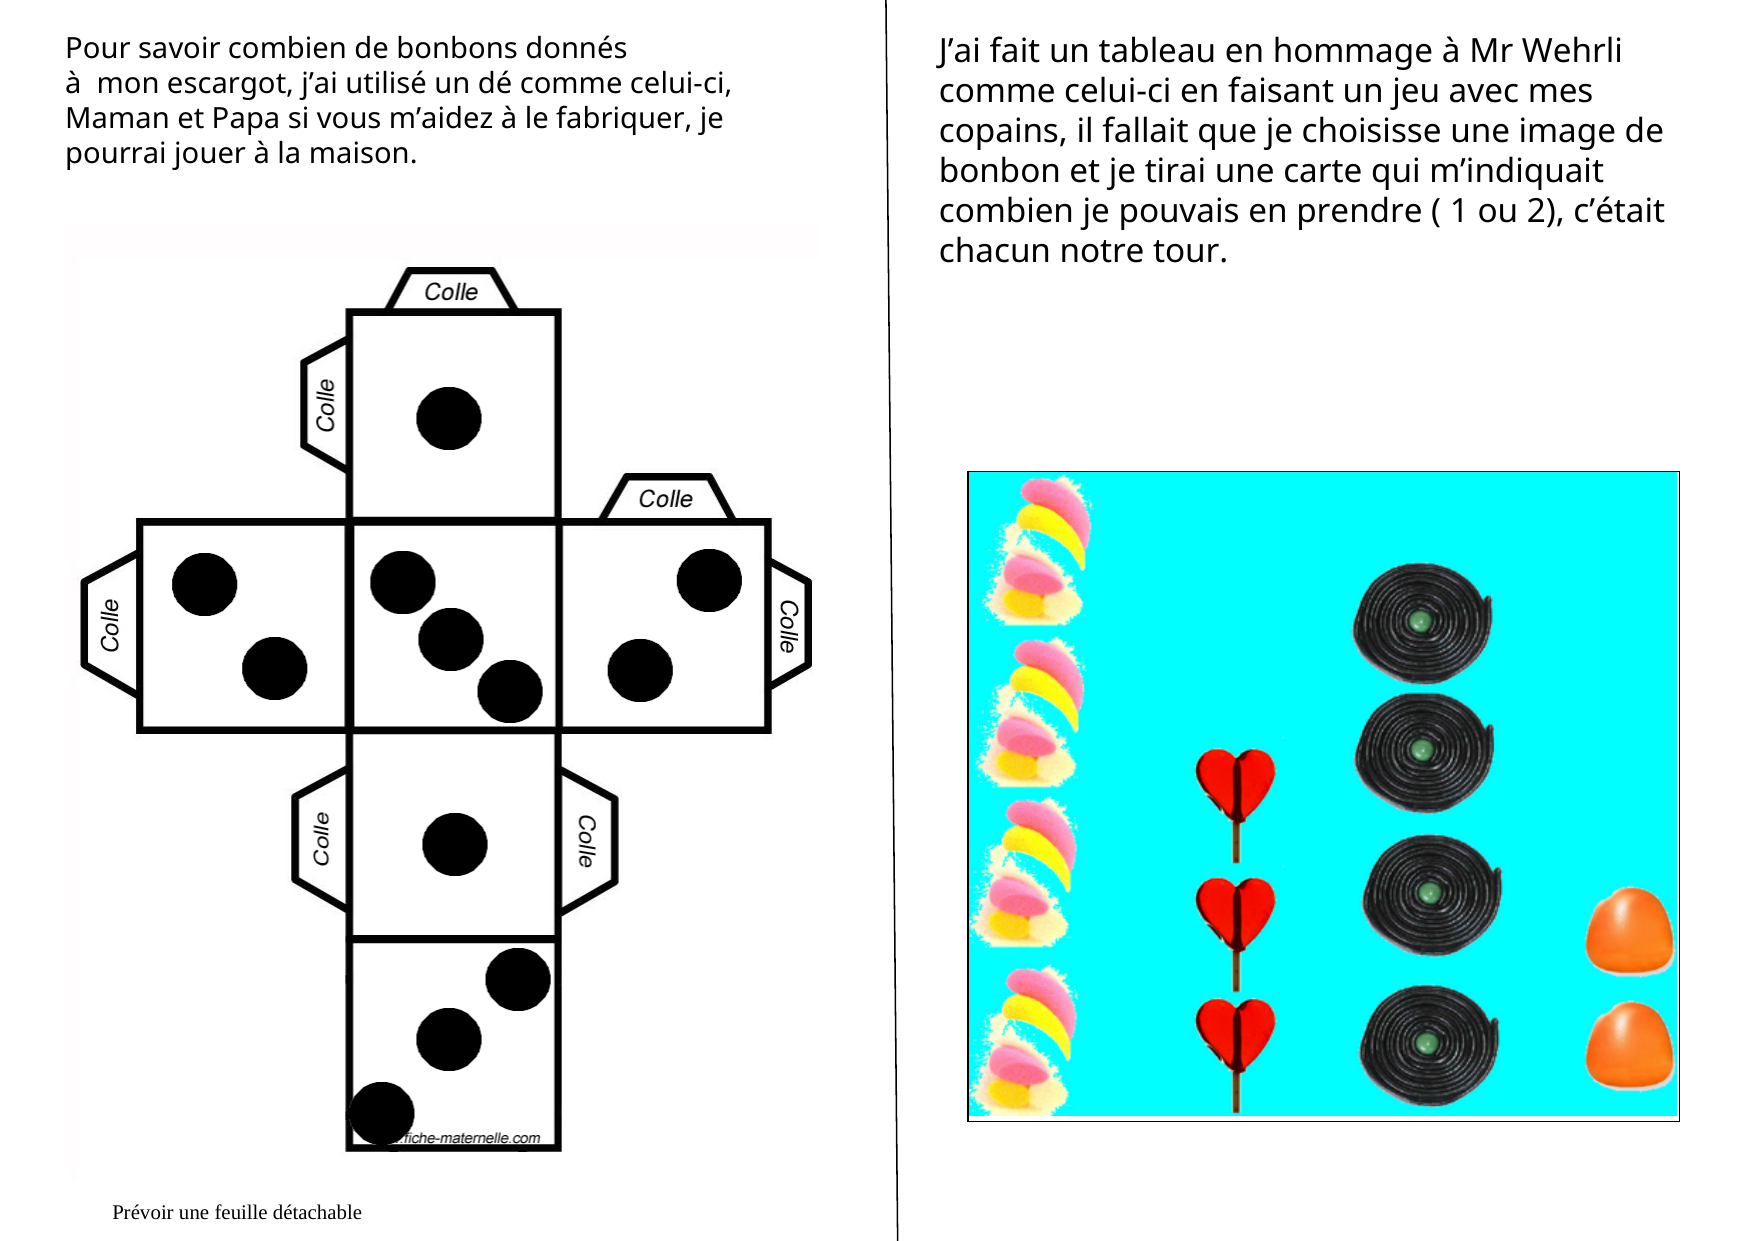

Pour savoir combien de bonbons donnés
à mon escargot, j’ai utilisé un dé comme celui-ci,
Maman et Papa si vous m’aidez à le fabriquer, je
pourrai jouer à la maison.
J’ai fait un tableau en hommage à Mr Wehrli comme celui-ci en faisant un jeu avec mes
copains, il fallait que je choisisse une image de bonbon et je tirai une carte qui m’indiquait
combien je pouvais en prendre ( 1 ou 2), c’était chacun notre tour.
Prévoir une feuille détachable